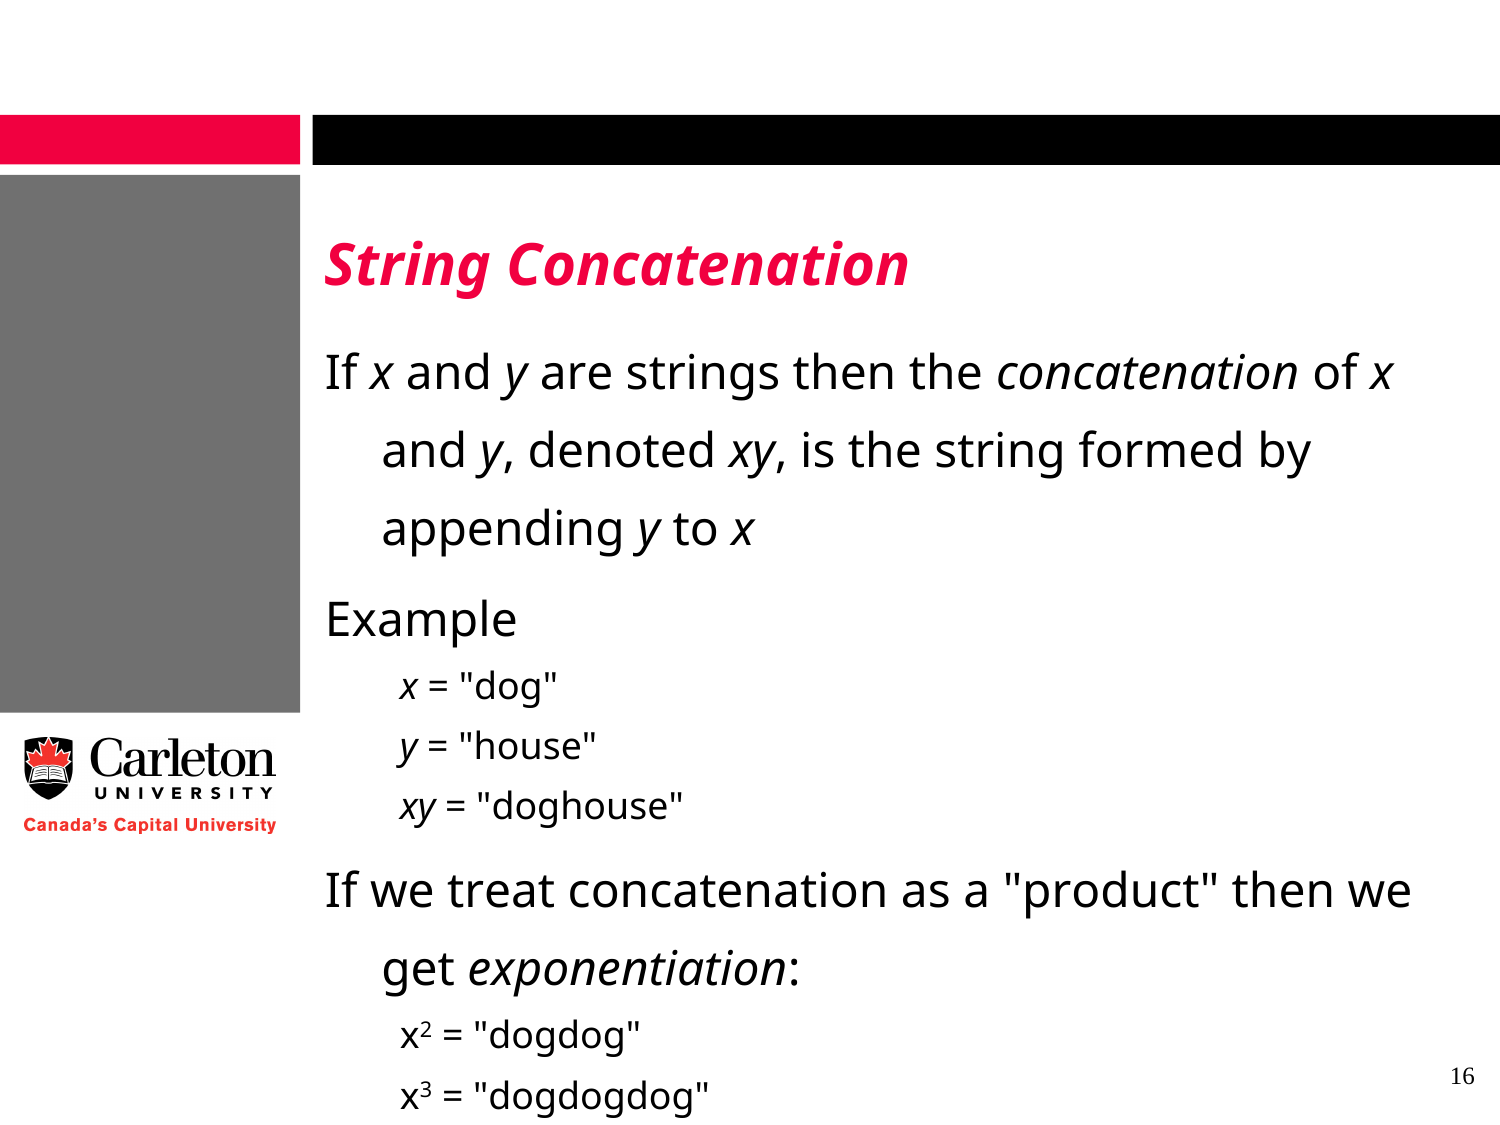

# String Concatenation
If x and y are strings then the concatenation of x and y, denoted xy, is the string formed by appending y to x
Example
x = "dog"
y = "house"
xy = "doghouse"
If we treat concatenation as a "product" then we get exponentiation:
x2 = "dogdog"
x3 = "dogdogdog"
16